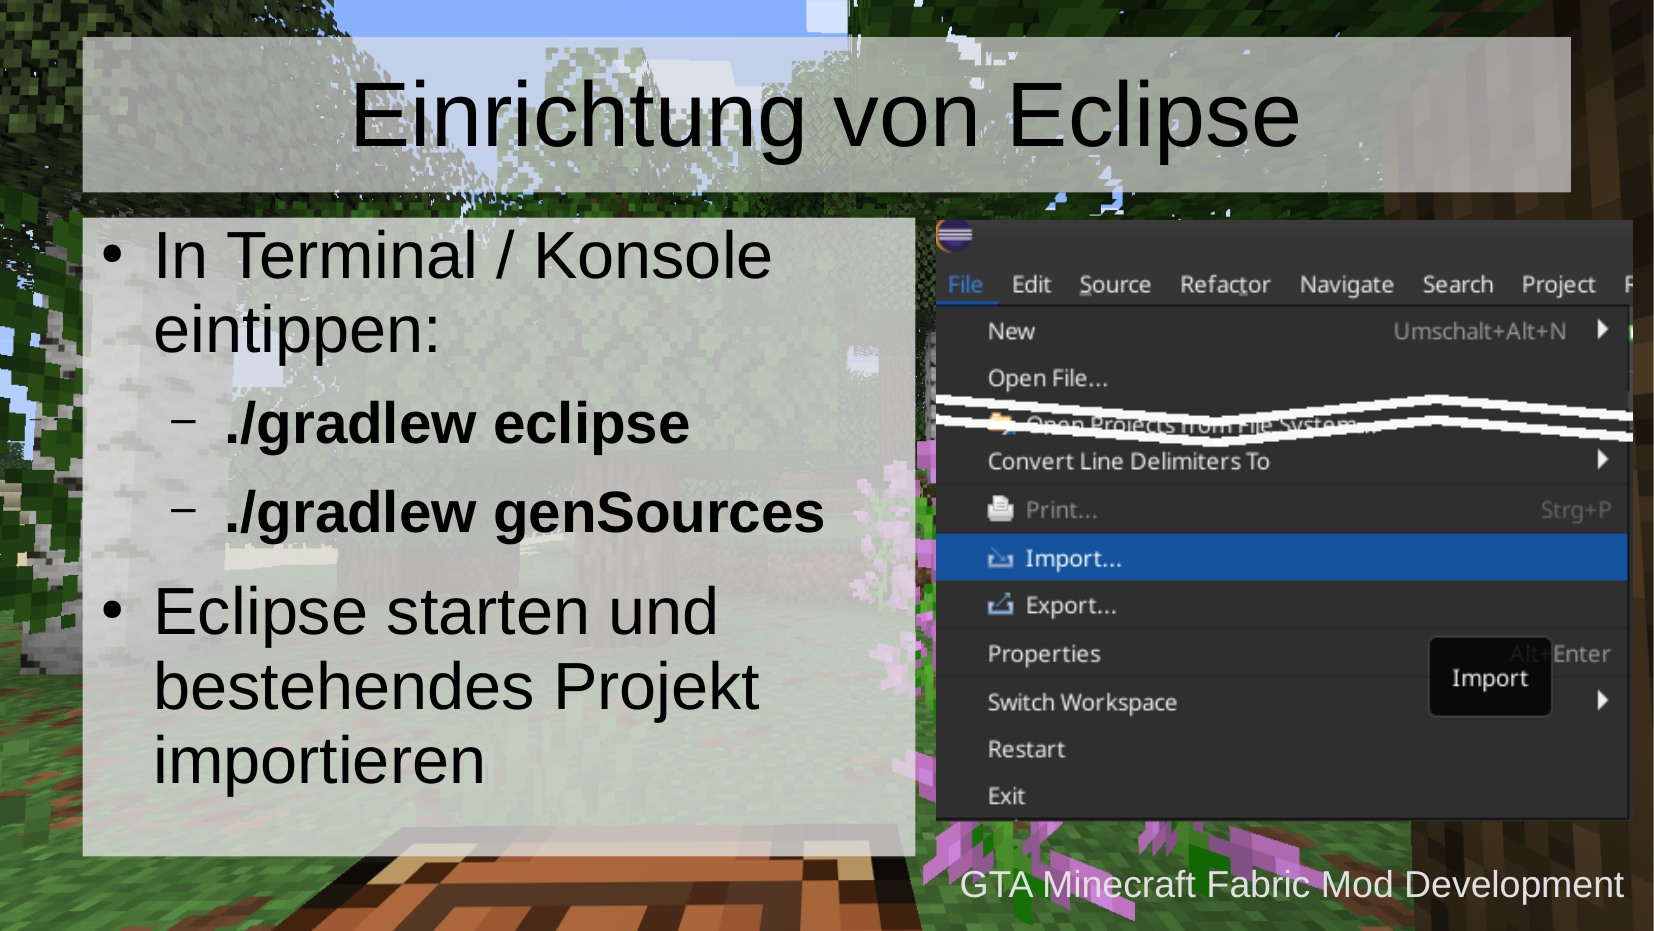

# Einrichtung von Eclipse
In Terminal / Konsole eintippen:
./gradlew eclipse
./gradlew genSources
Eclipse starten und bestehendes Projekt importieren